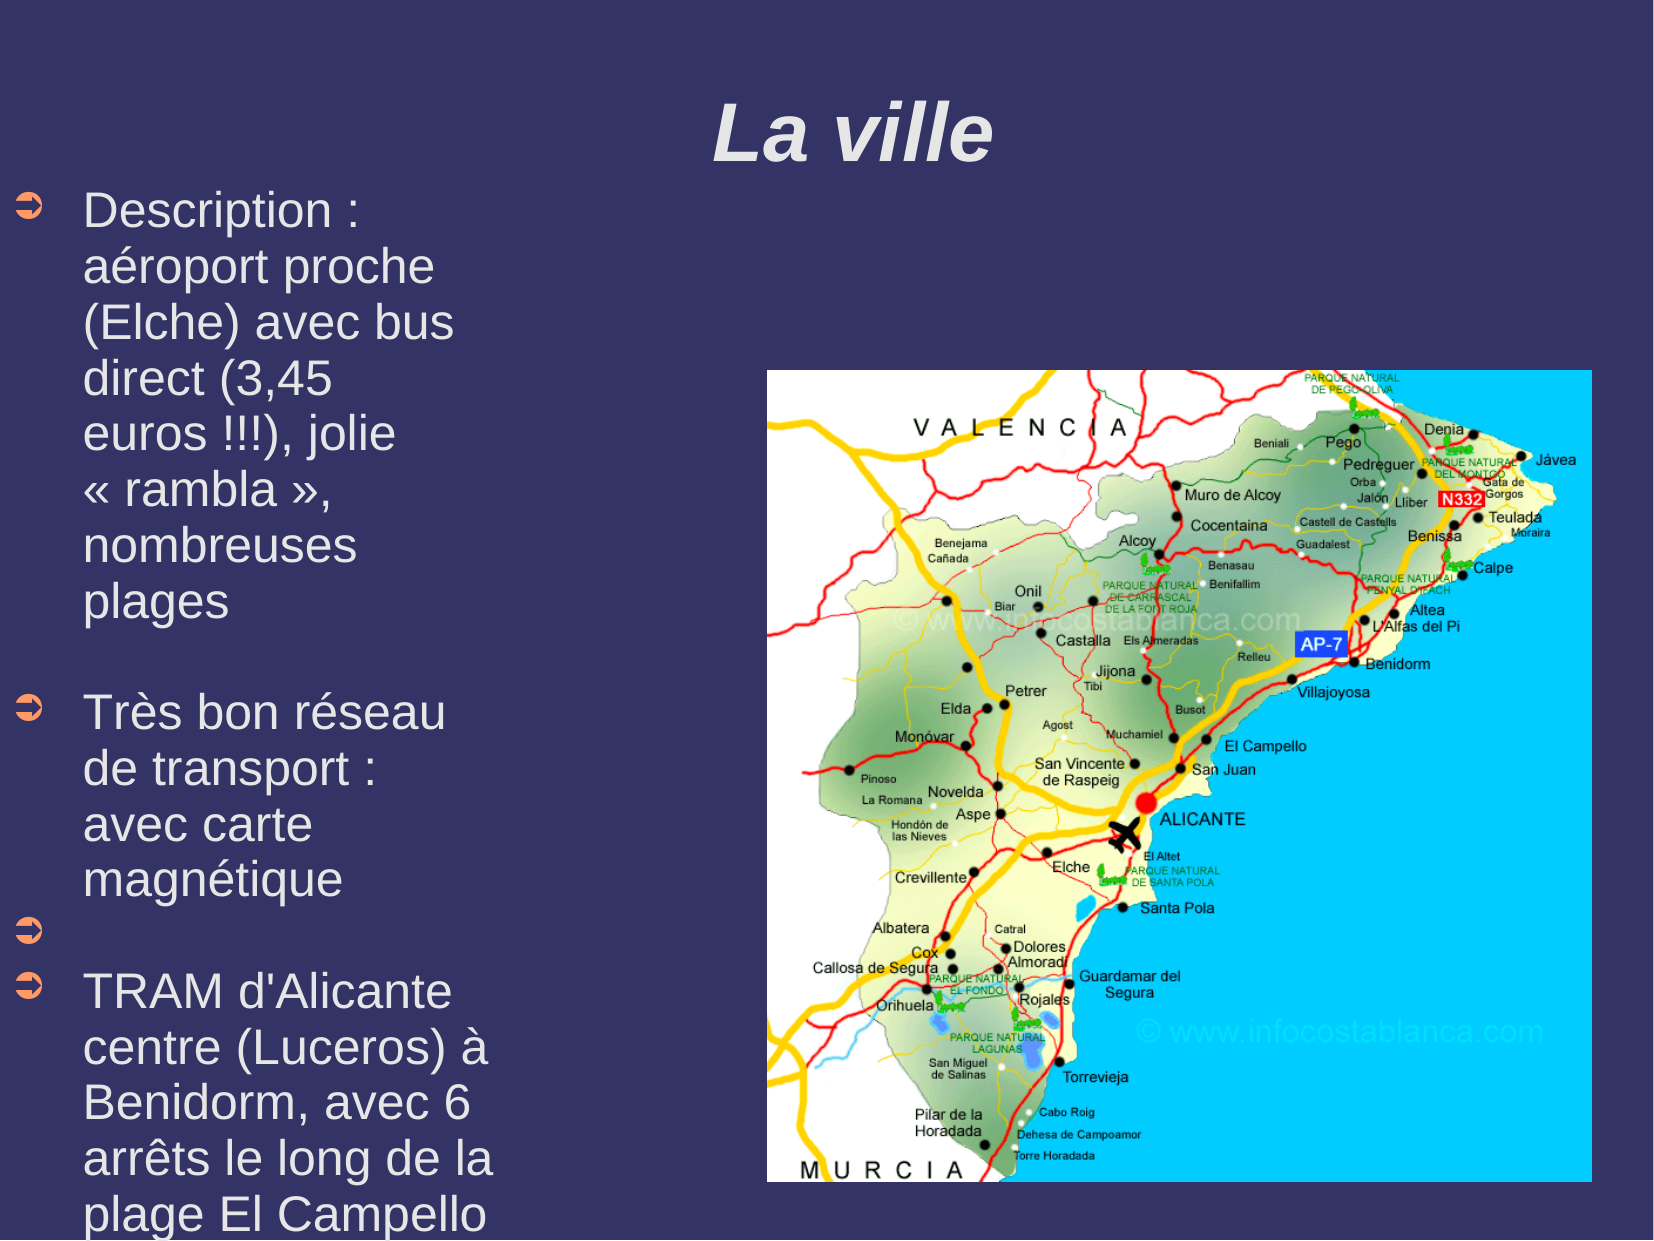

# La ville
Description :
aéroport proche (Elche) avec bus direct (3,45 euros !!!), jolie « rambla », nombreuses plages
Très bon réseau de transport :
avec carte magnétique
TRAM d'Alicante centre (Luceros) à Benidorm, avec 6 arrêts le long de la plage El Campello